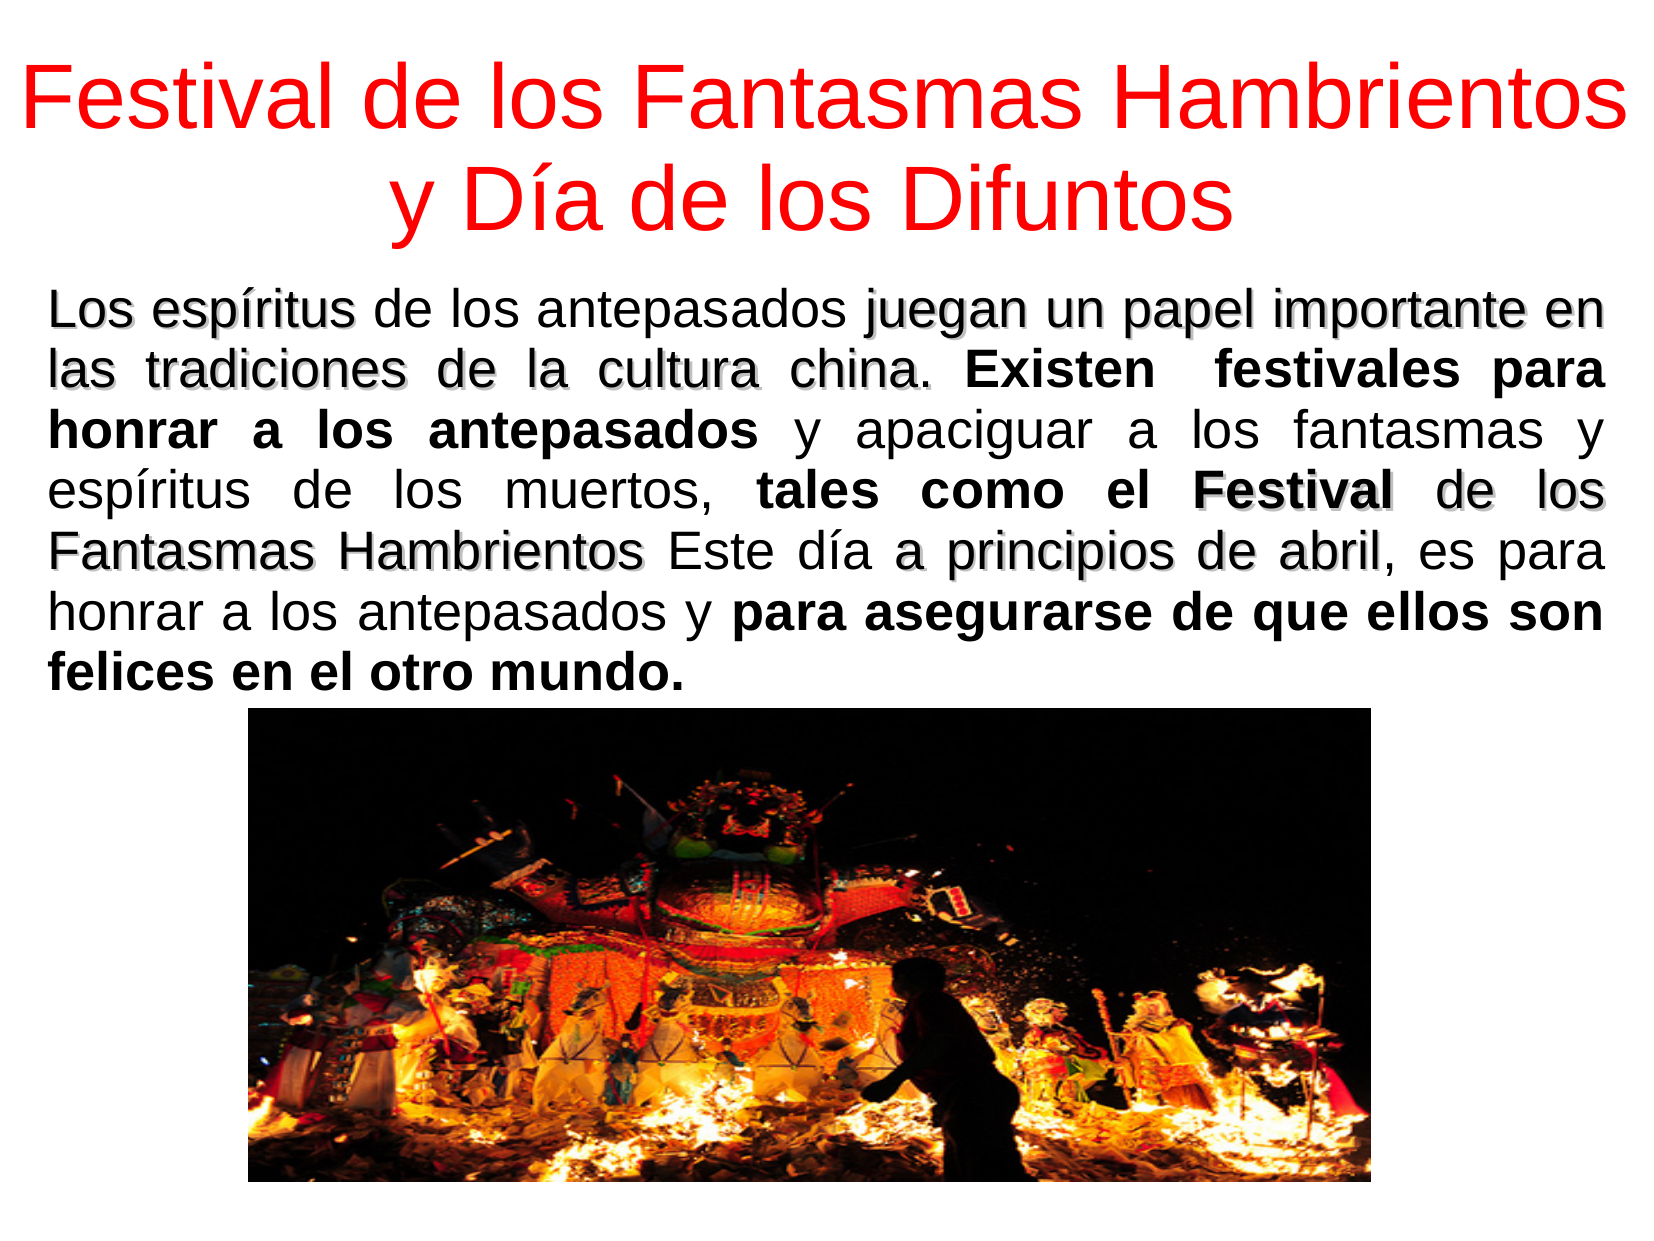

Festival de los Fantasmas Hambrientos y Día de los Difuntos
Los espíritus de los antepasados juegan un papel importante en las tradiciones de la cultura china. Existen festivales para honrar a los antepasados y apaciguar a los fantasmas y espíritus de los muertos, tales como el Festival de los Fantasmas Hambrientos Este día a principios de abril, es para honrar a los antepasados y para asegurarse de que ellos son felices en el otro mundo.